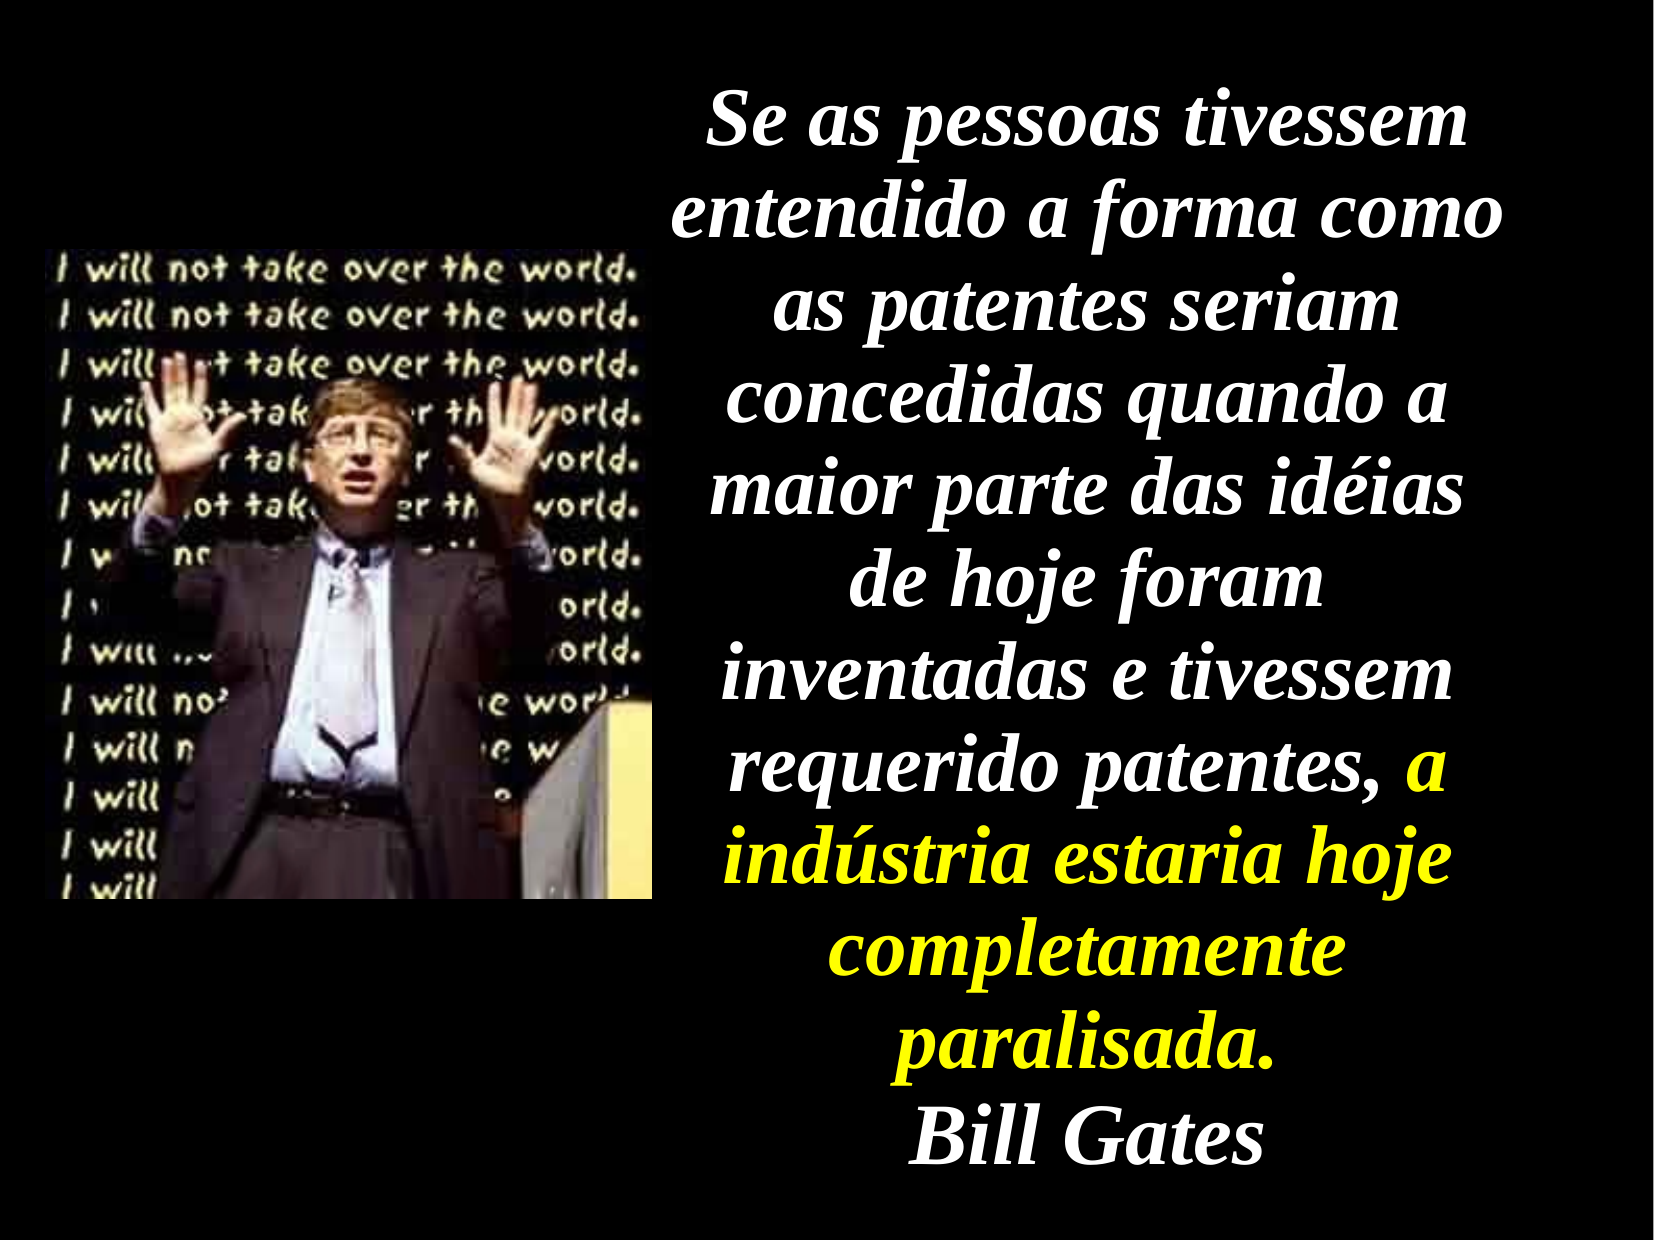

# Se as pessoas tivessem entendido a forma como as patentes seriam concedidas quando a maior parte das idéias de hoje foram inventadas e tivessem requerido patentes, a indústria estaria hoje completamente paralisada. Bill Gates